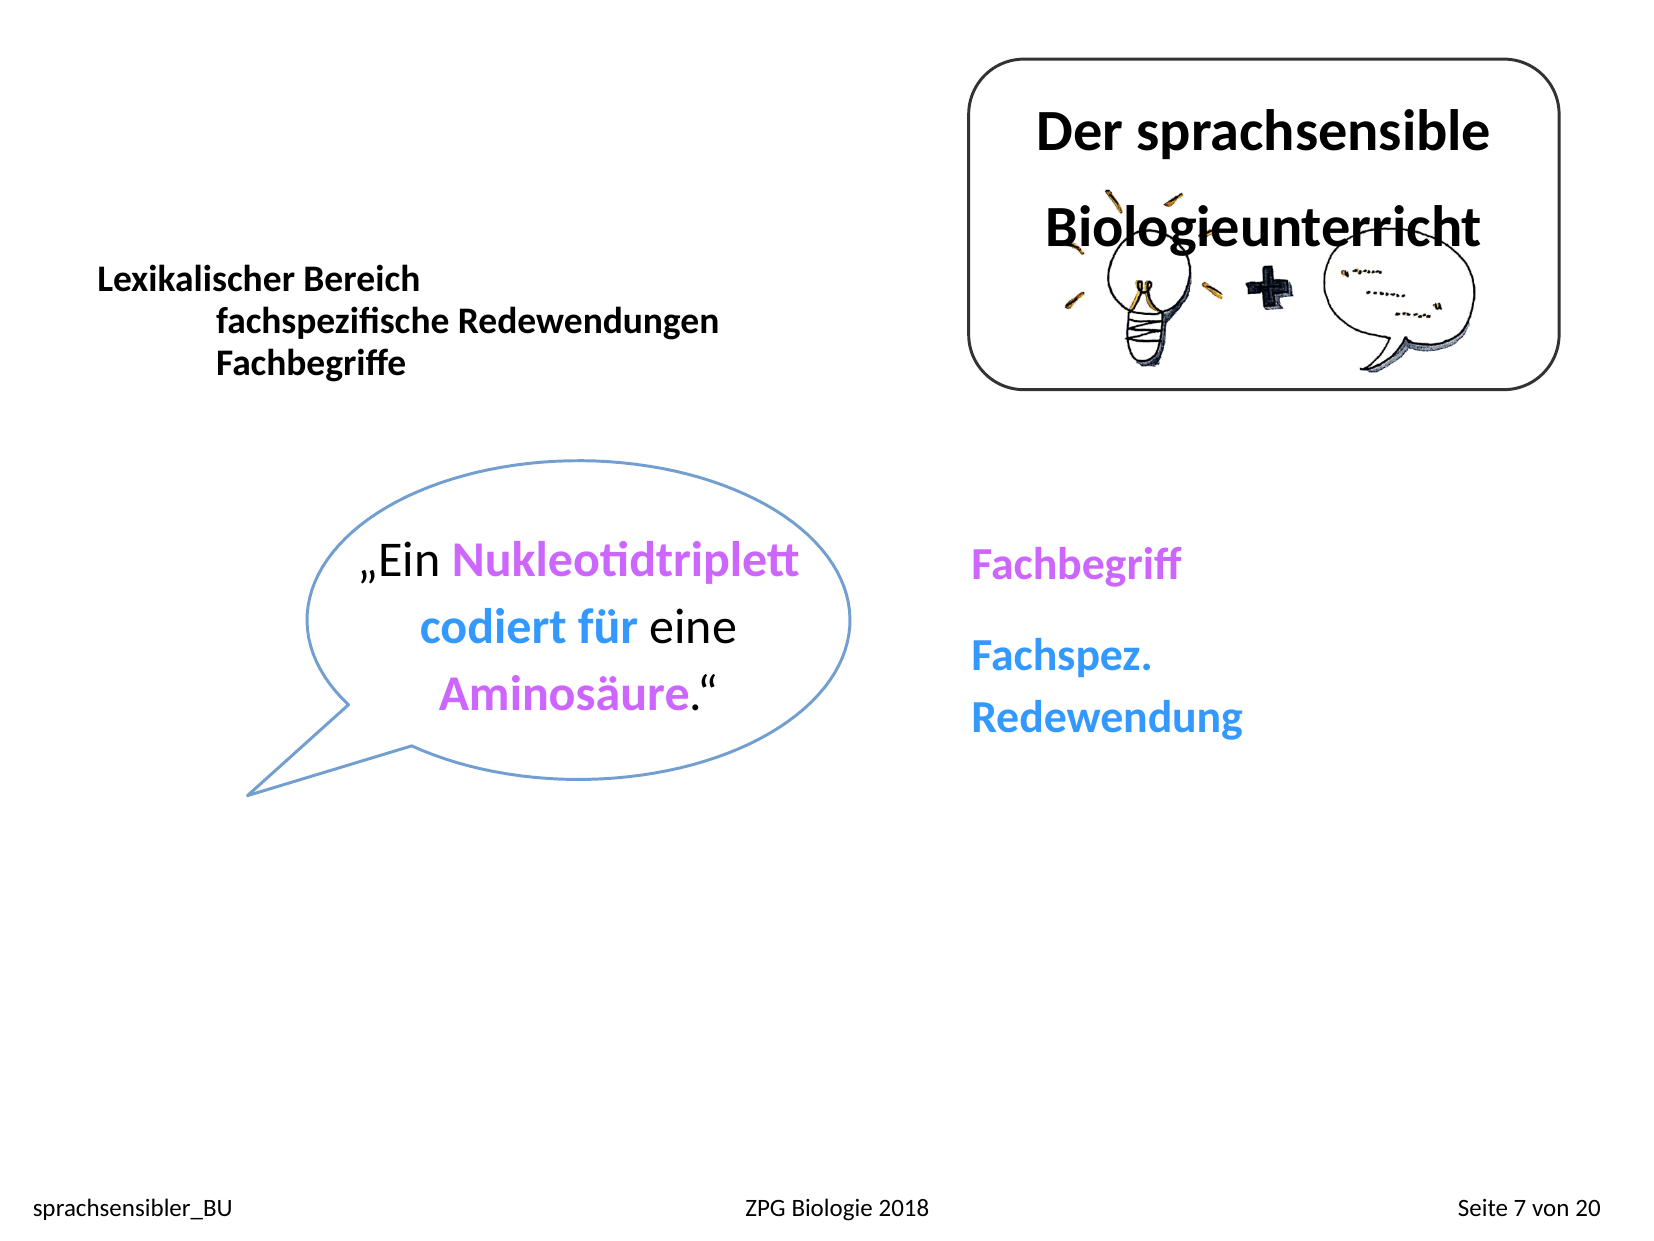

Der sprachsensible
Biologieunterricht
Lexikalischer Bereich
	fachspezifische Redewendungen
	Fachbegriffe
„Ein Nukleotidtriplett
codiert für eine
Aminosäure.“
Fachbegriff
Fachspez. Redewendung
sprachsensibler_BU					ZPG Biologie 2018					Seite 7 von 20